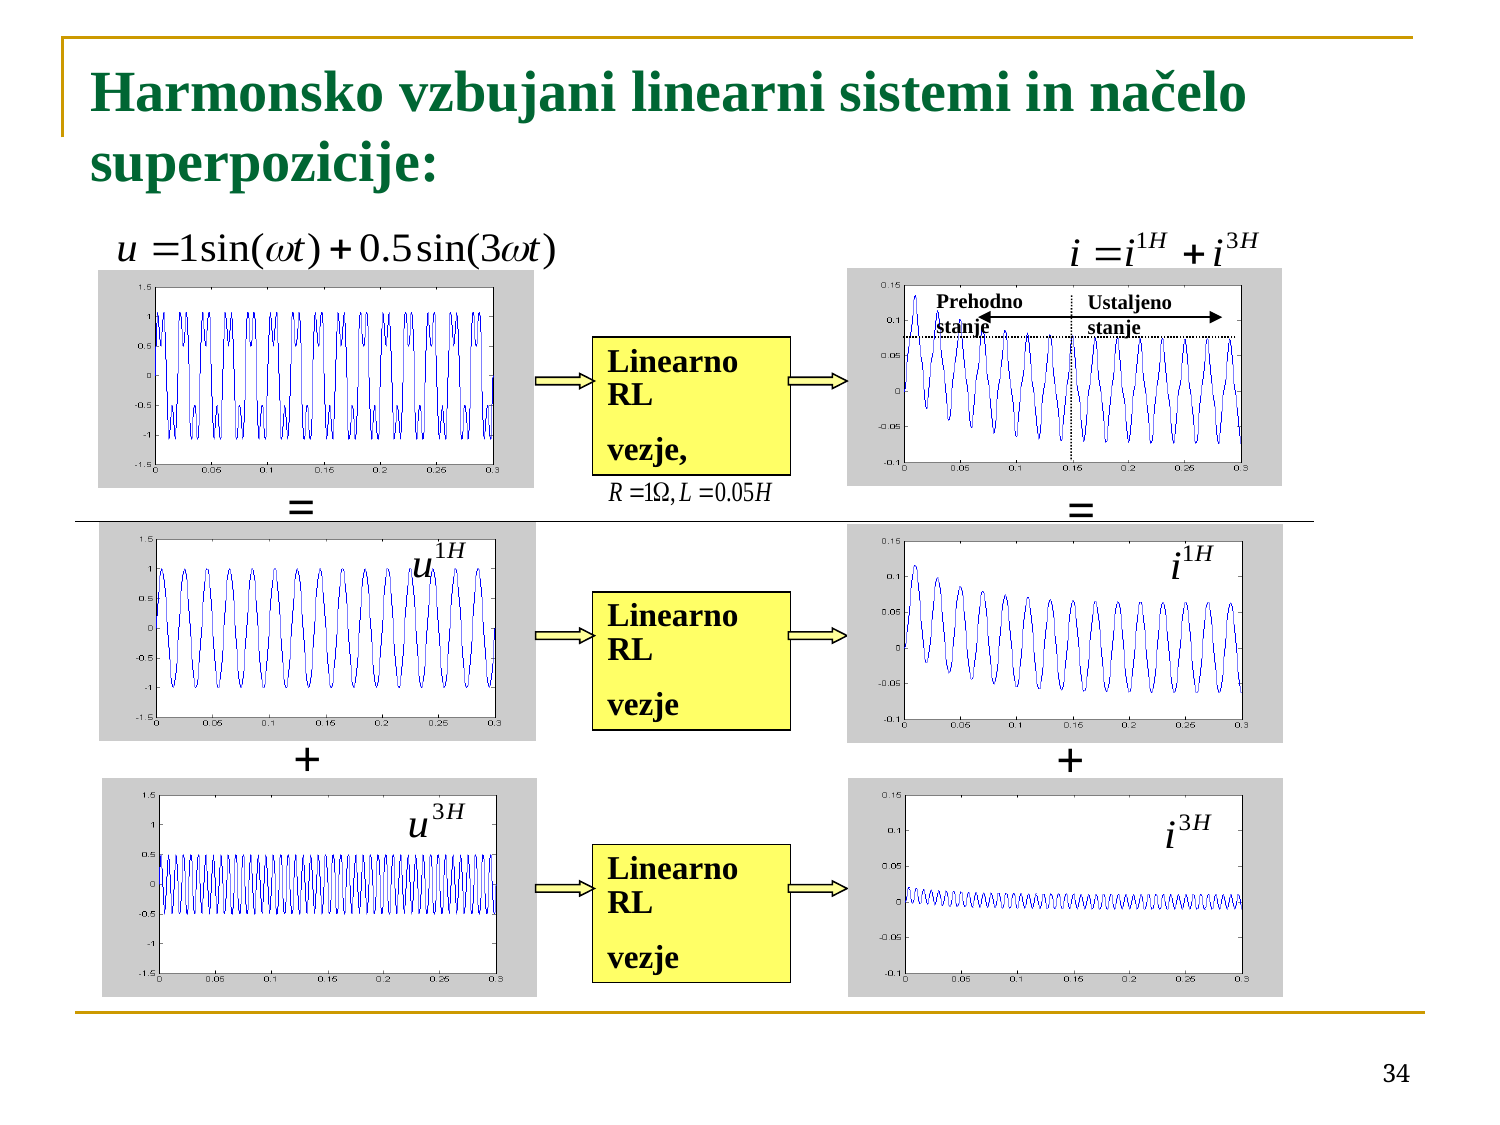

Harmonsko vzbujani linearni sistemi in načelo superpozicije:
#
Prehodno stanje
Ustaljeno stanje
Linearno RL
vezje,
=
=
Linearno RL
vezje
+
+
Linearno RL
vezje